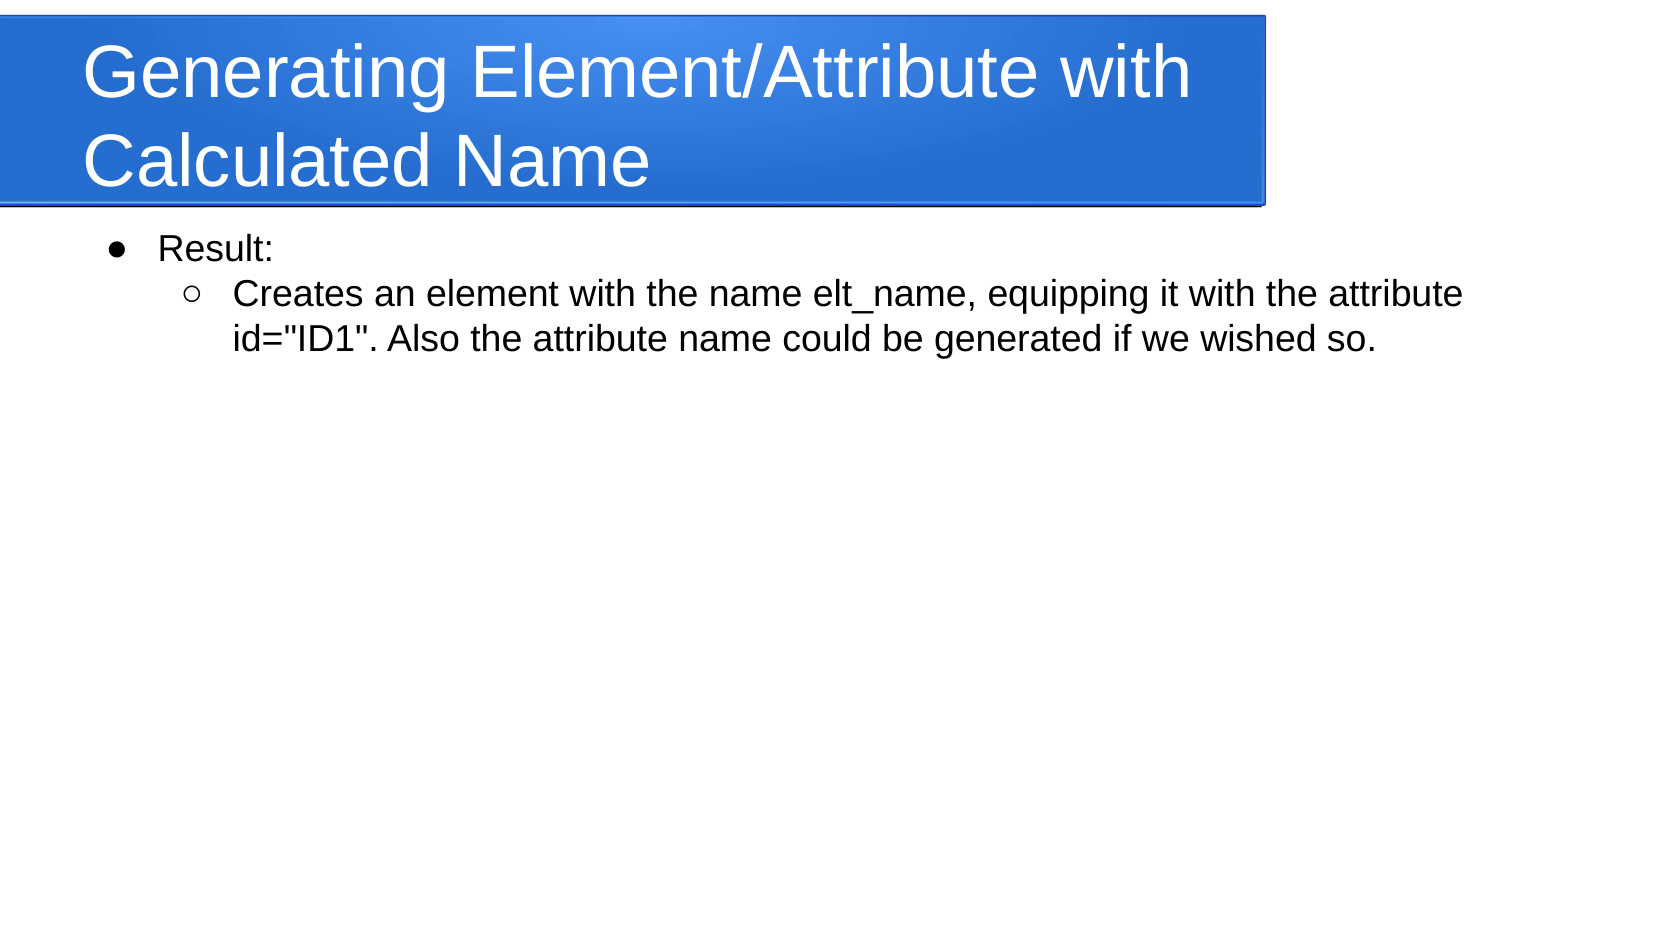

# Generating Element/Attribute with Calculated Name
Result:
Creates an element with the name elt_name, equipping it with the attribute id="ID1". Also the attribute name could be generated if we wished so.